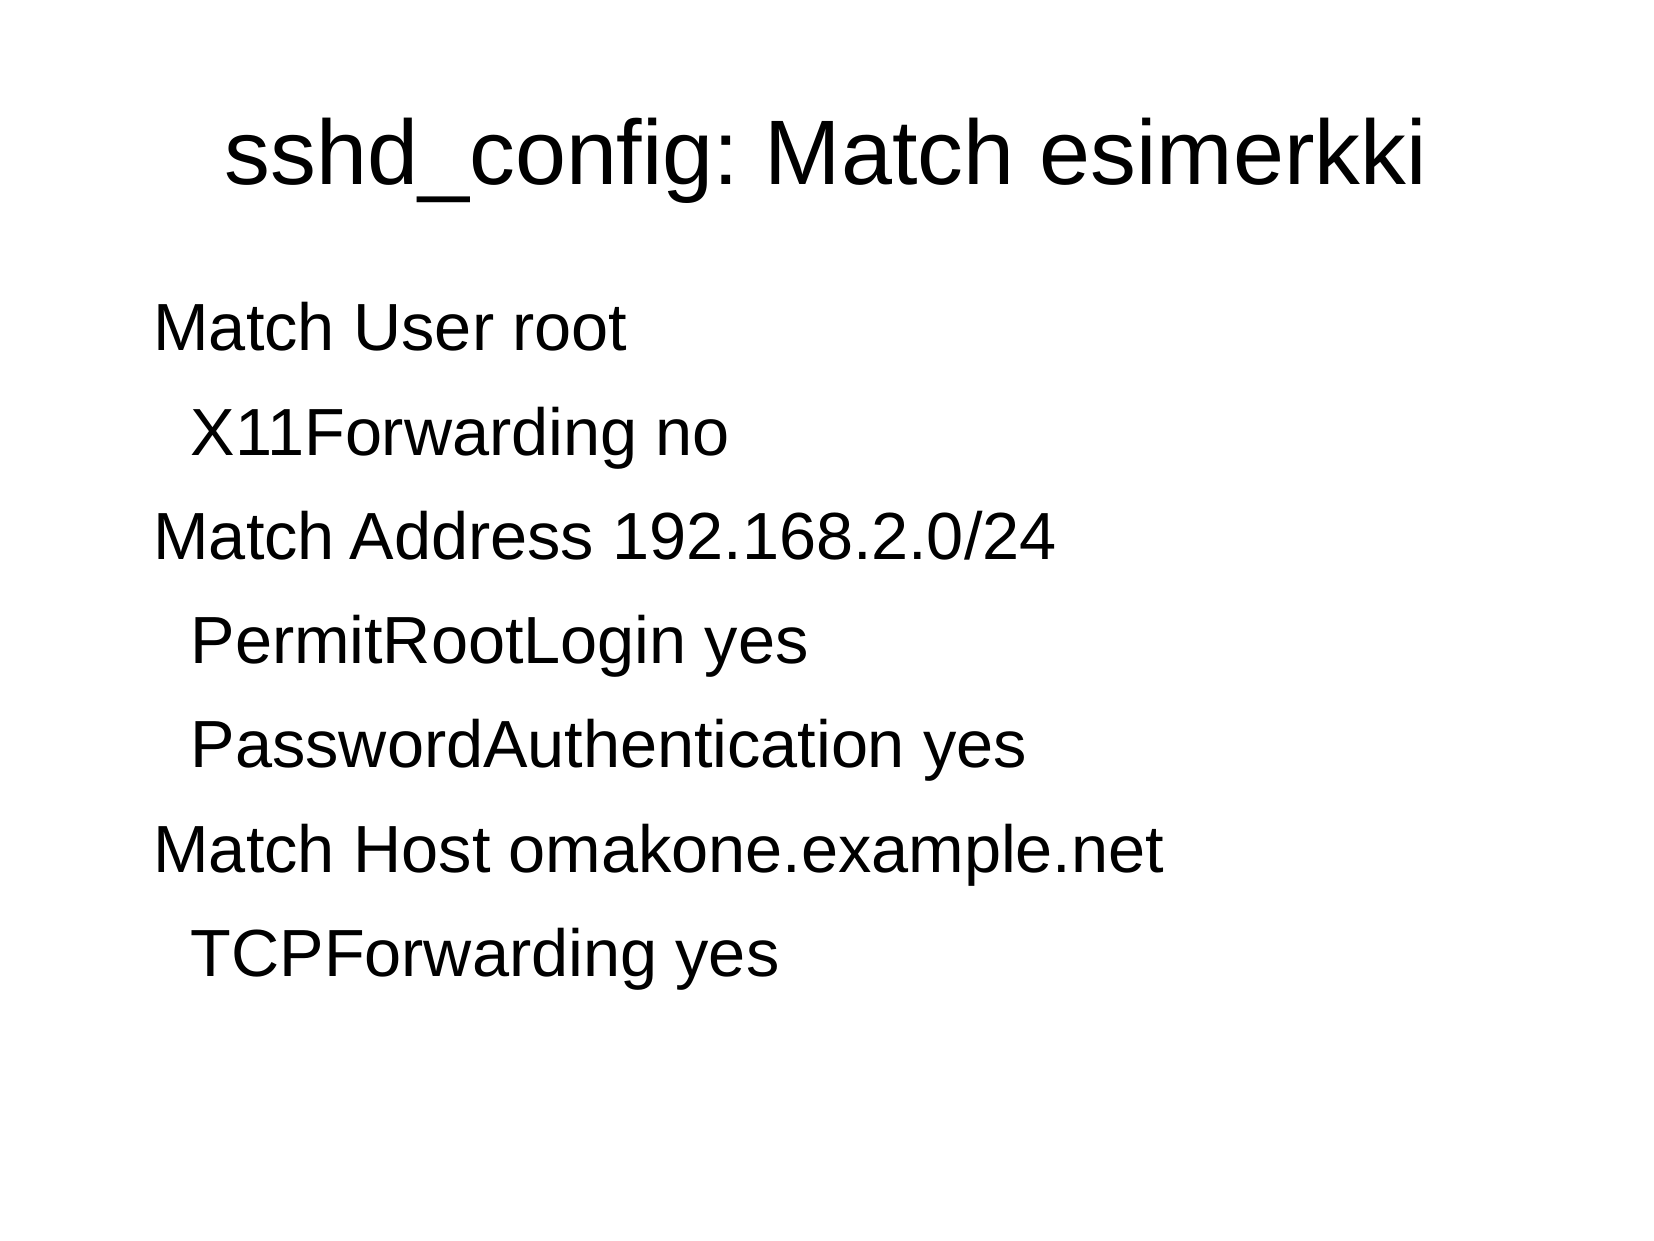

# sshd_config: Match esimerkki
Match User root
 X11Forwarding no
Match Address 192.168.2.0/24
 PermitRootLogin yes
 PasswordAuthentication yes
Match Host omakone.example.net
 TCPForwarding yes